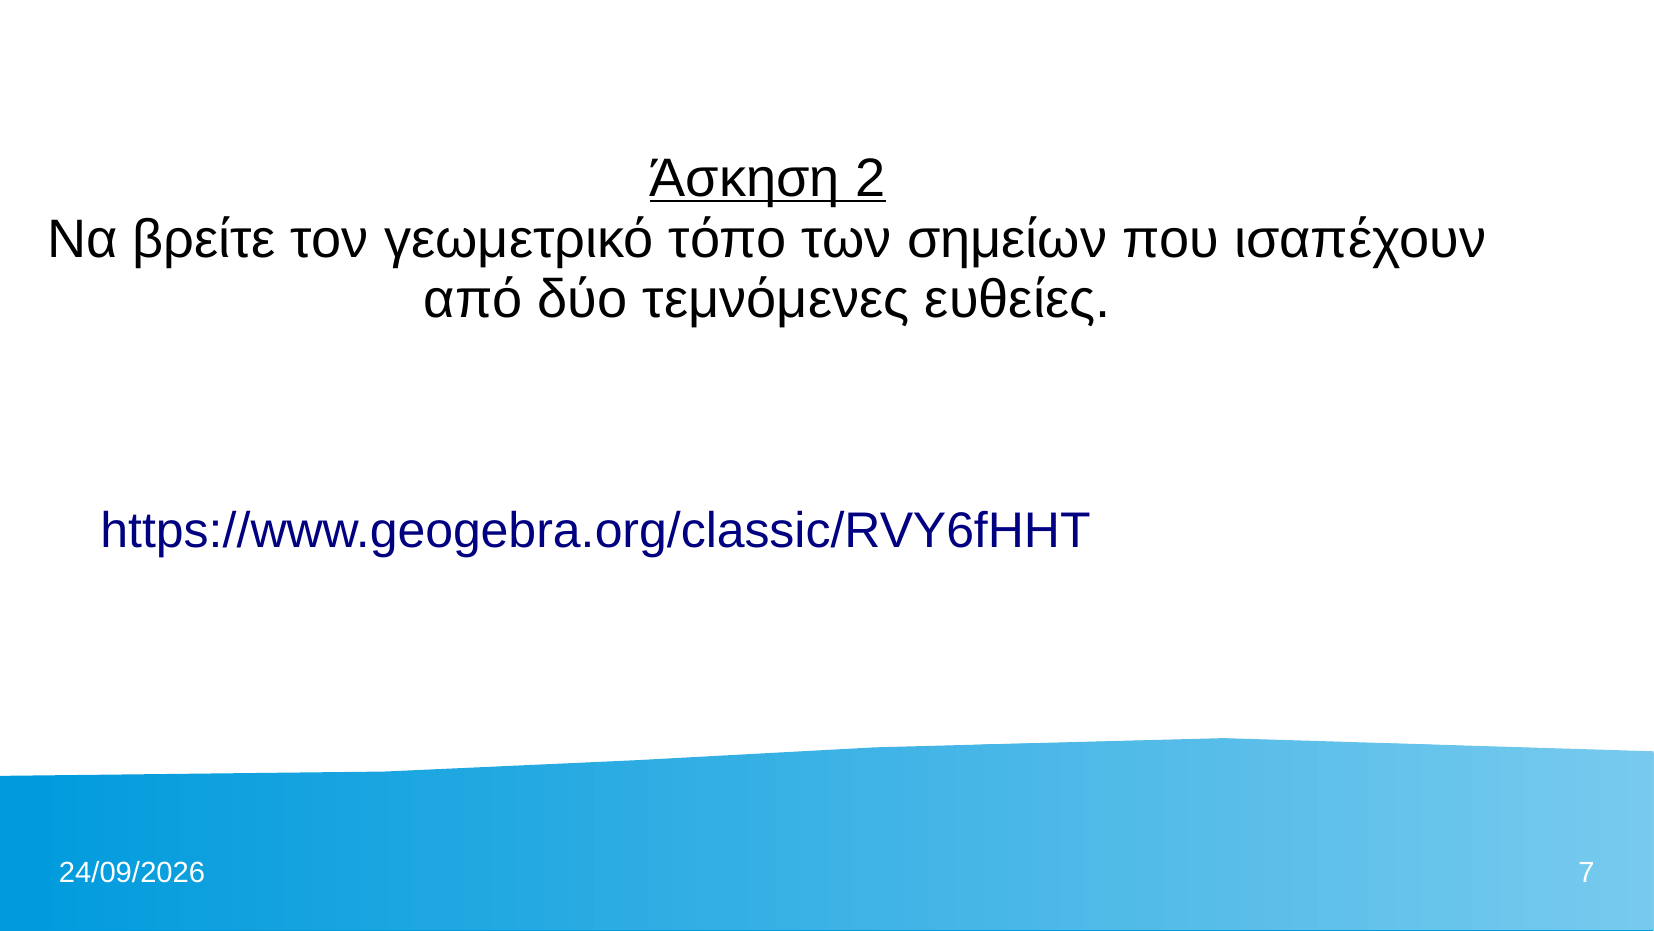

# Άσκηση 2 Να βρείτε τον γεωμετρικό τόπο των σημείων που ισαπέχουν από δύο τεμνόμενες ευθείες.
https://www.geogebra.org/classic/RVY6fHHT